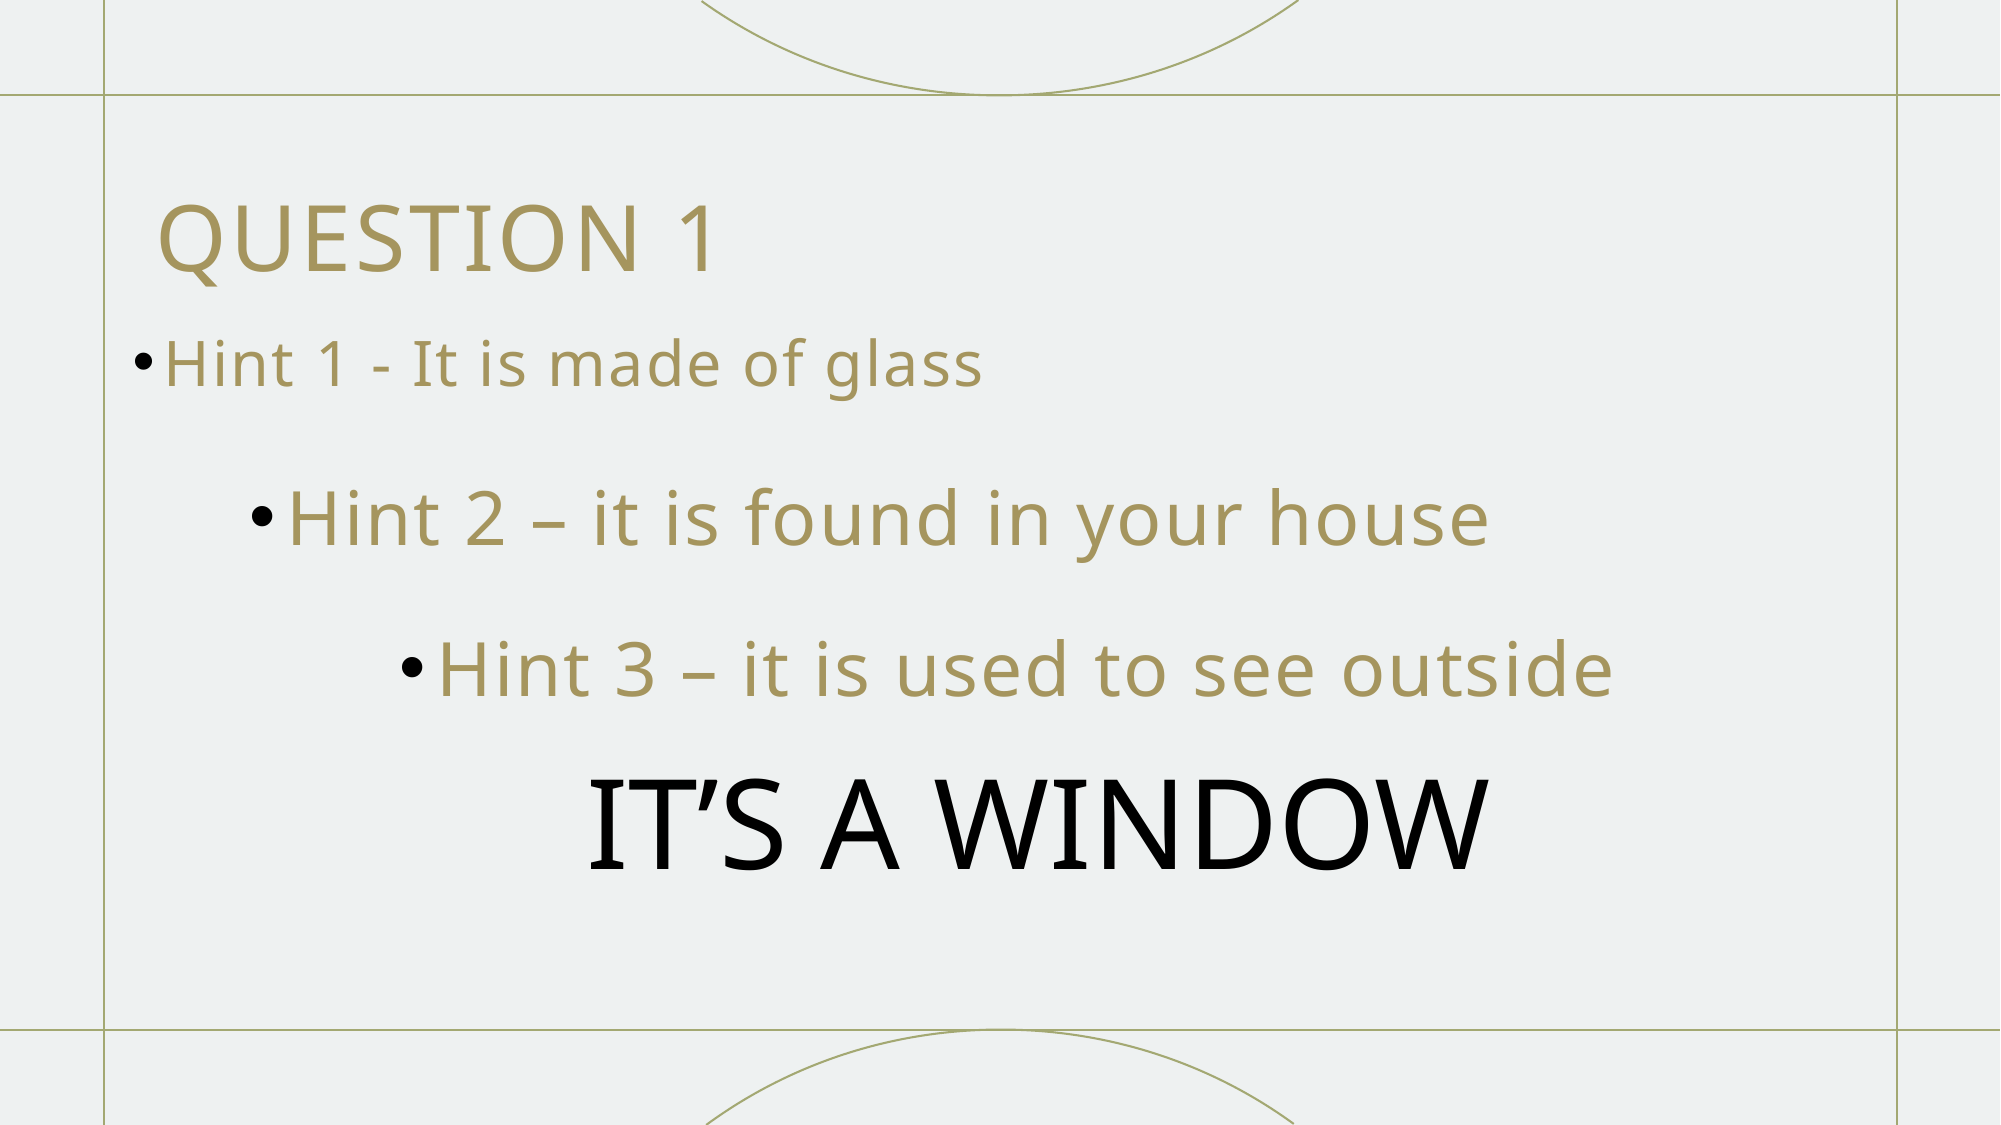

# QUESTION 1
Hint 1 - It is made of glass
Hint 2 – it is found in your house
Hint 3 – it is used to see outside
IT’S A WINDOW